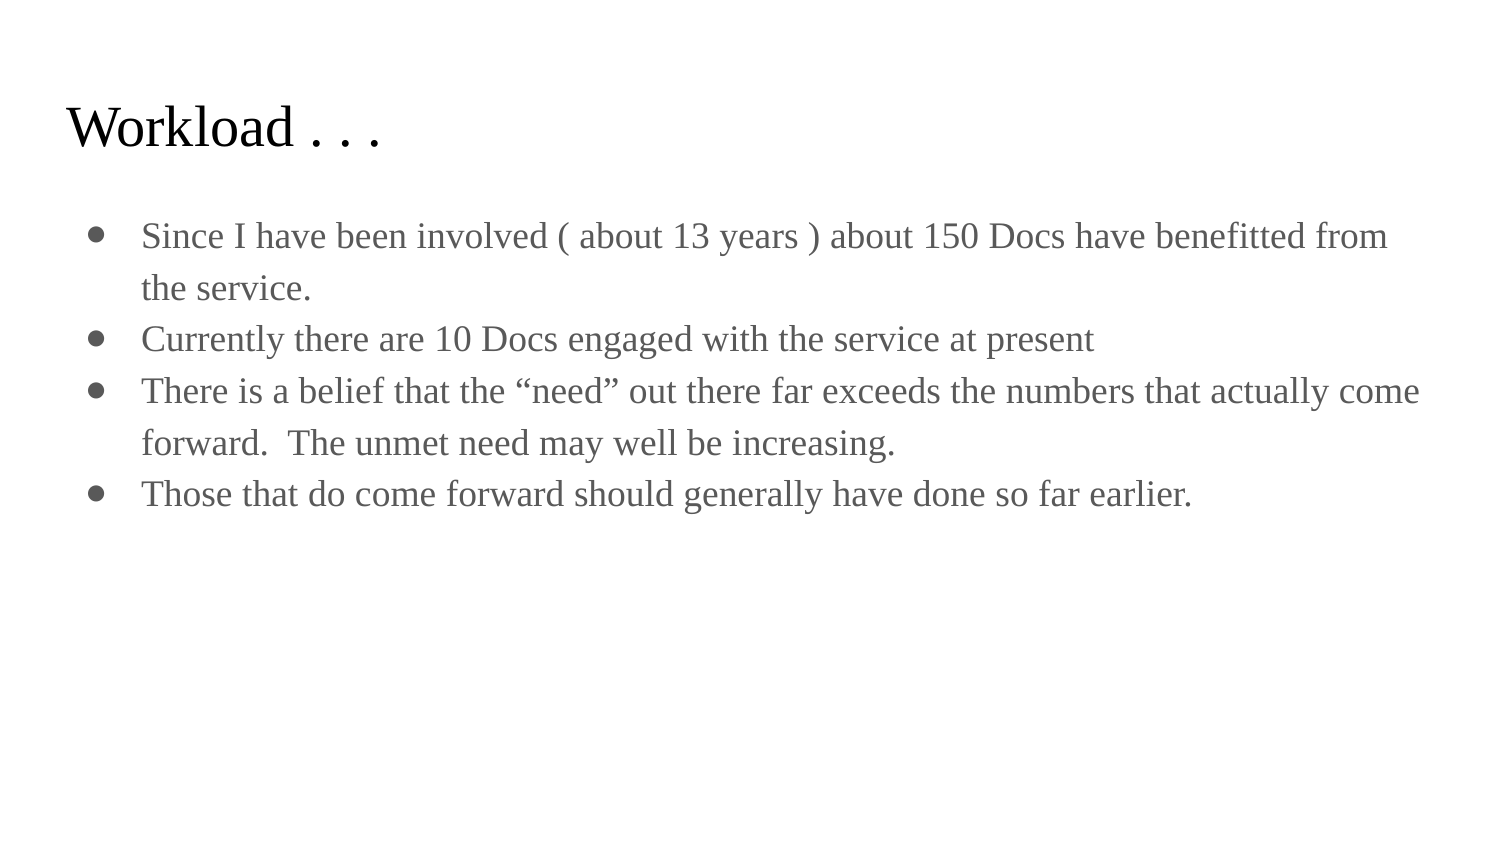

# Workload . . .
Since I have been involved ( about 13 years ) about 150 Docs have benefitted from the service.
Currently there are 10 Docs engaged with the service at present
There is a belief that the “need” out there far exceeds the numbers that actually come forward. The unmet need may well be increasing.
Those that do come forward should generally have done so far earlier.